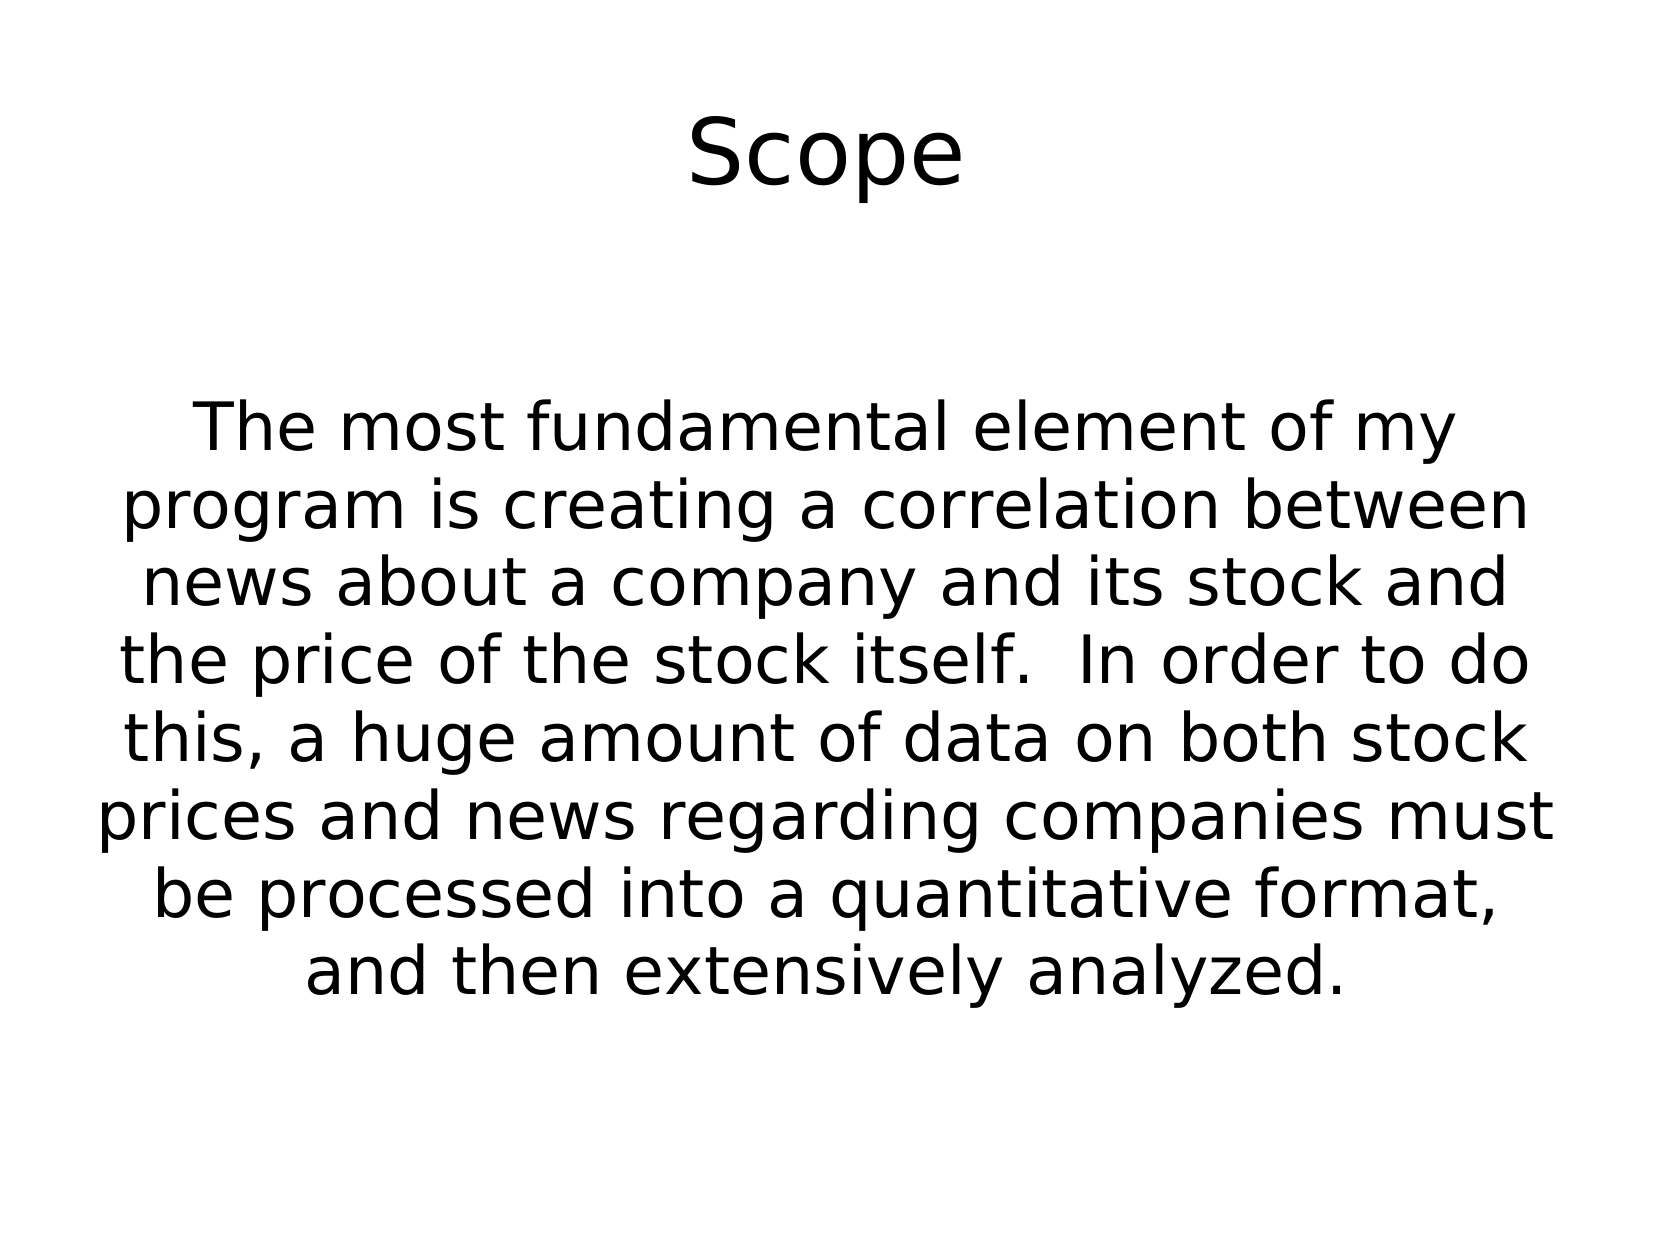

# Scope
The most fundamental element of my program is creating a correlation between news about a company and its stock and the price of the stock itself. In order to do this, a huge amount of data on both stock prices and news regarding companies must be processed into a quantitative format, and then extensively analyzed.